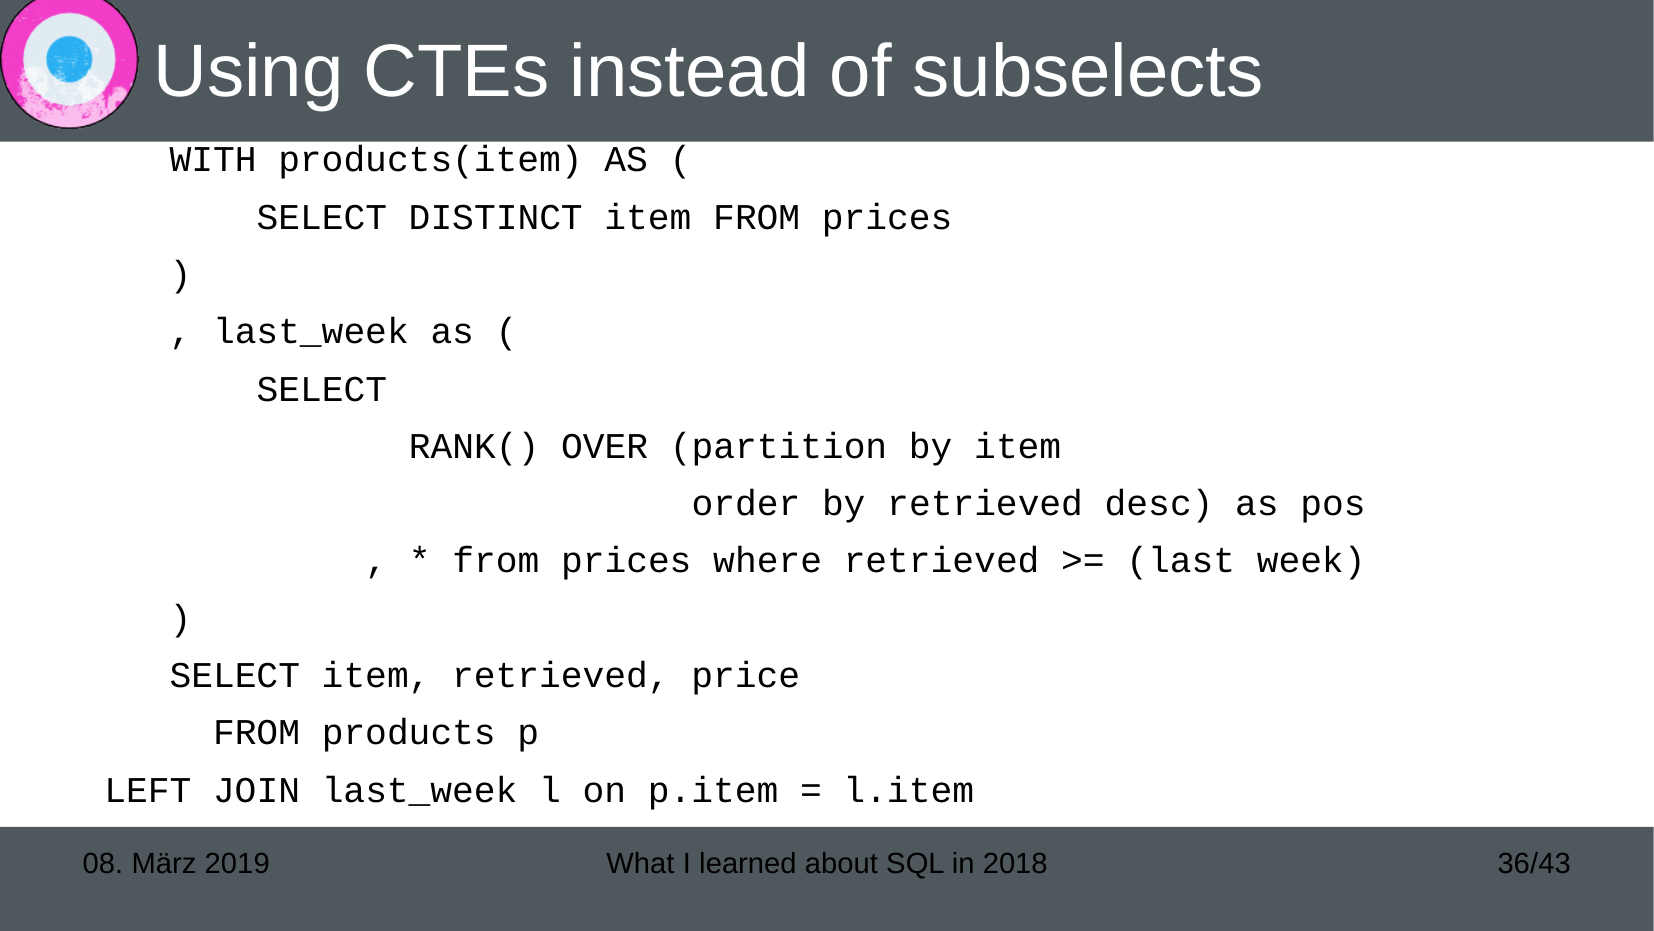

# Using CTEs instead of subselects
 WITH products(item) AS (
 SELECT DISTINCT item FROM prices
 )
 , last_week as (
 SELECT
 RANK() OVER (partition by item
 order by retrieved desc) as pos
 , * from prices where retrieved >= (last week)
 )
 SELECT item, retrieved, price
 FROM products p
 LEFT JOIN last_week l on p.item = l.item
08. März 2019
36